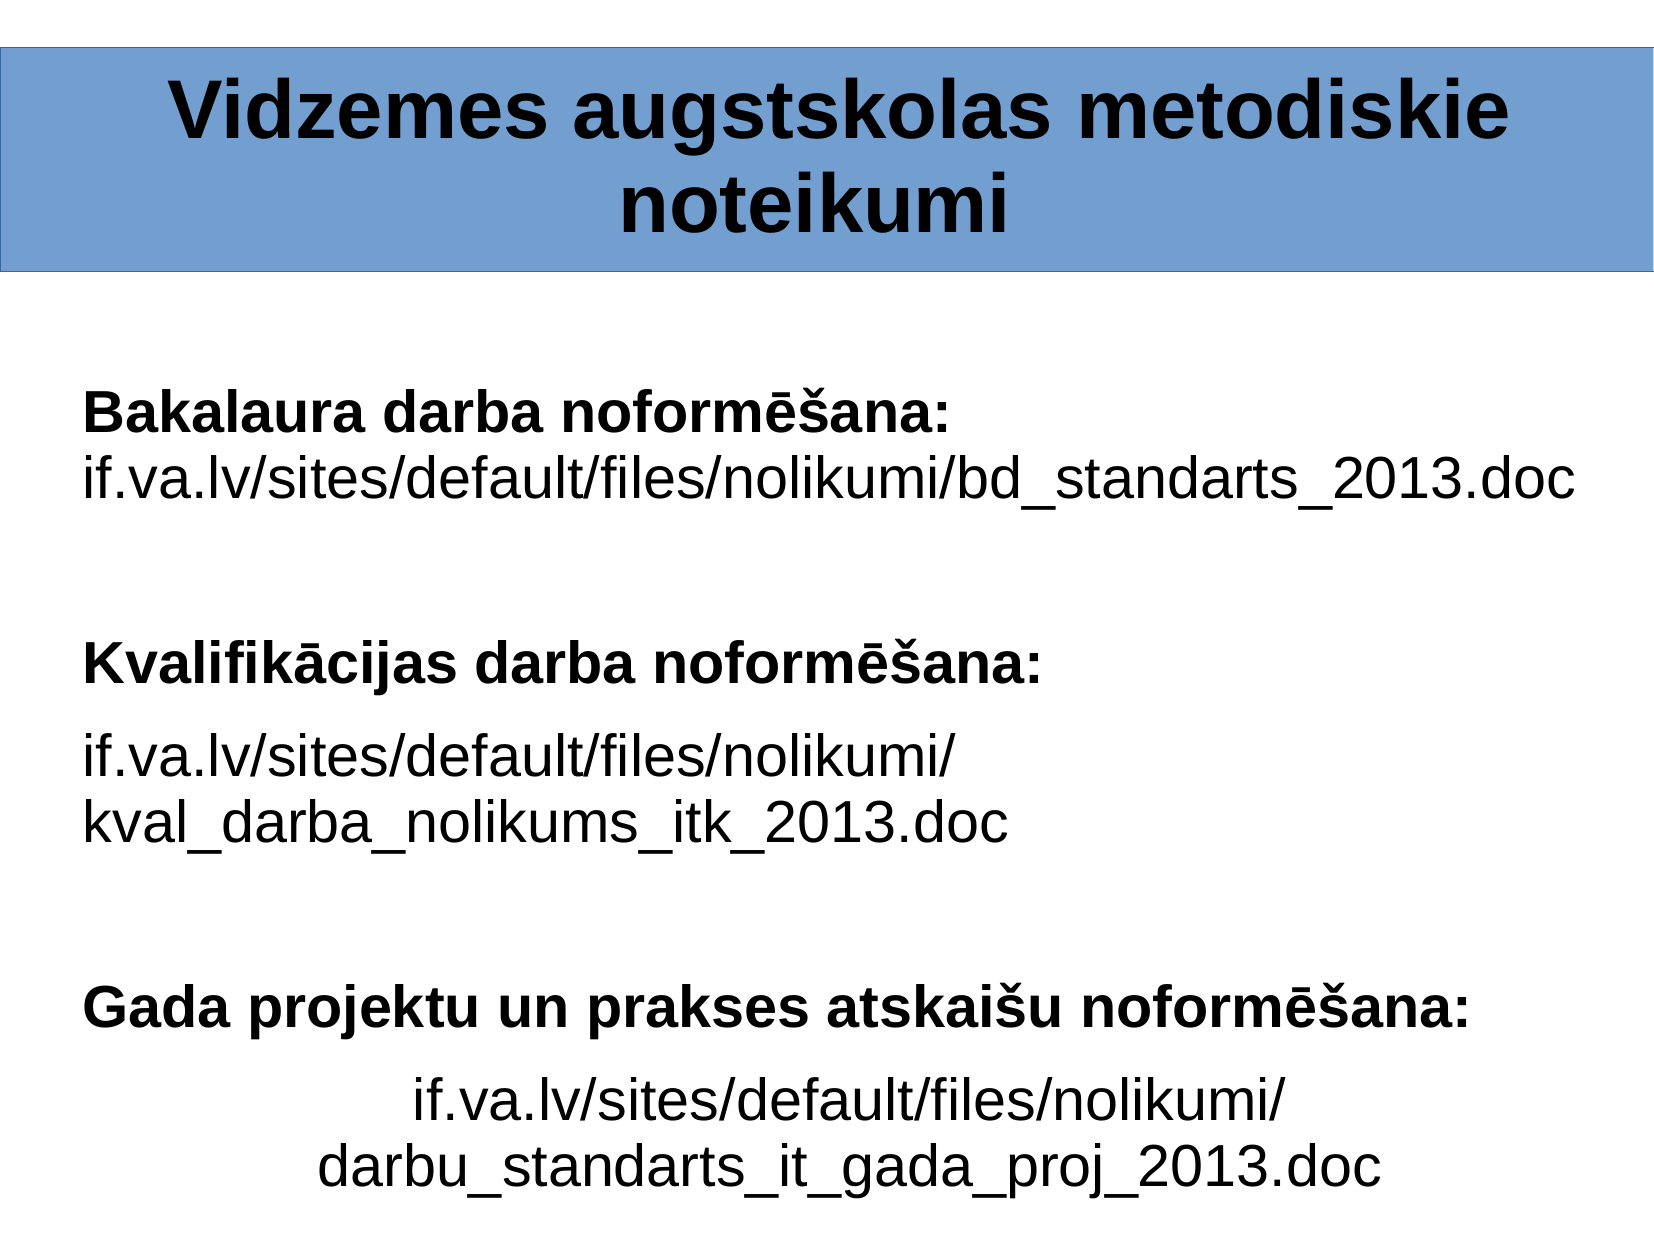

# Vidzemes augstskolas metodiskie noteikumi
Bakalaura darba noformēšana: if.va.lv/sites/default/files/nolikumi/bd_standarts_2013.doc
Kvalifikācijas darba noformēšana:
if.va.lv/sites/default/files/nolikumi/kval_darba_nolikums_itk_2013.doc
Gada projektu un prakses atskaišu noformēšana:
if.va.lv/sites/default/files/nolikumi/darbu_standarts_it_gada_proj_2013.doc